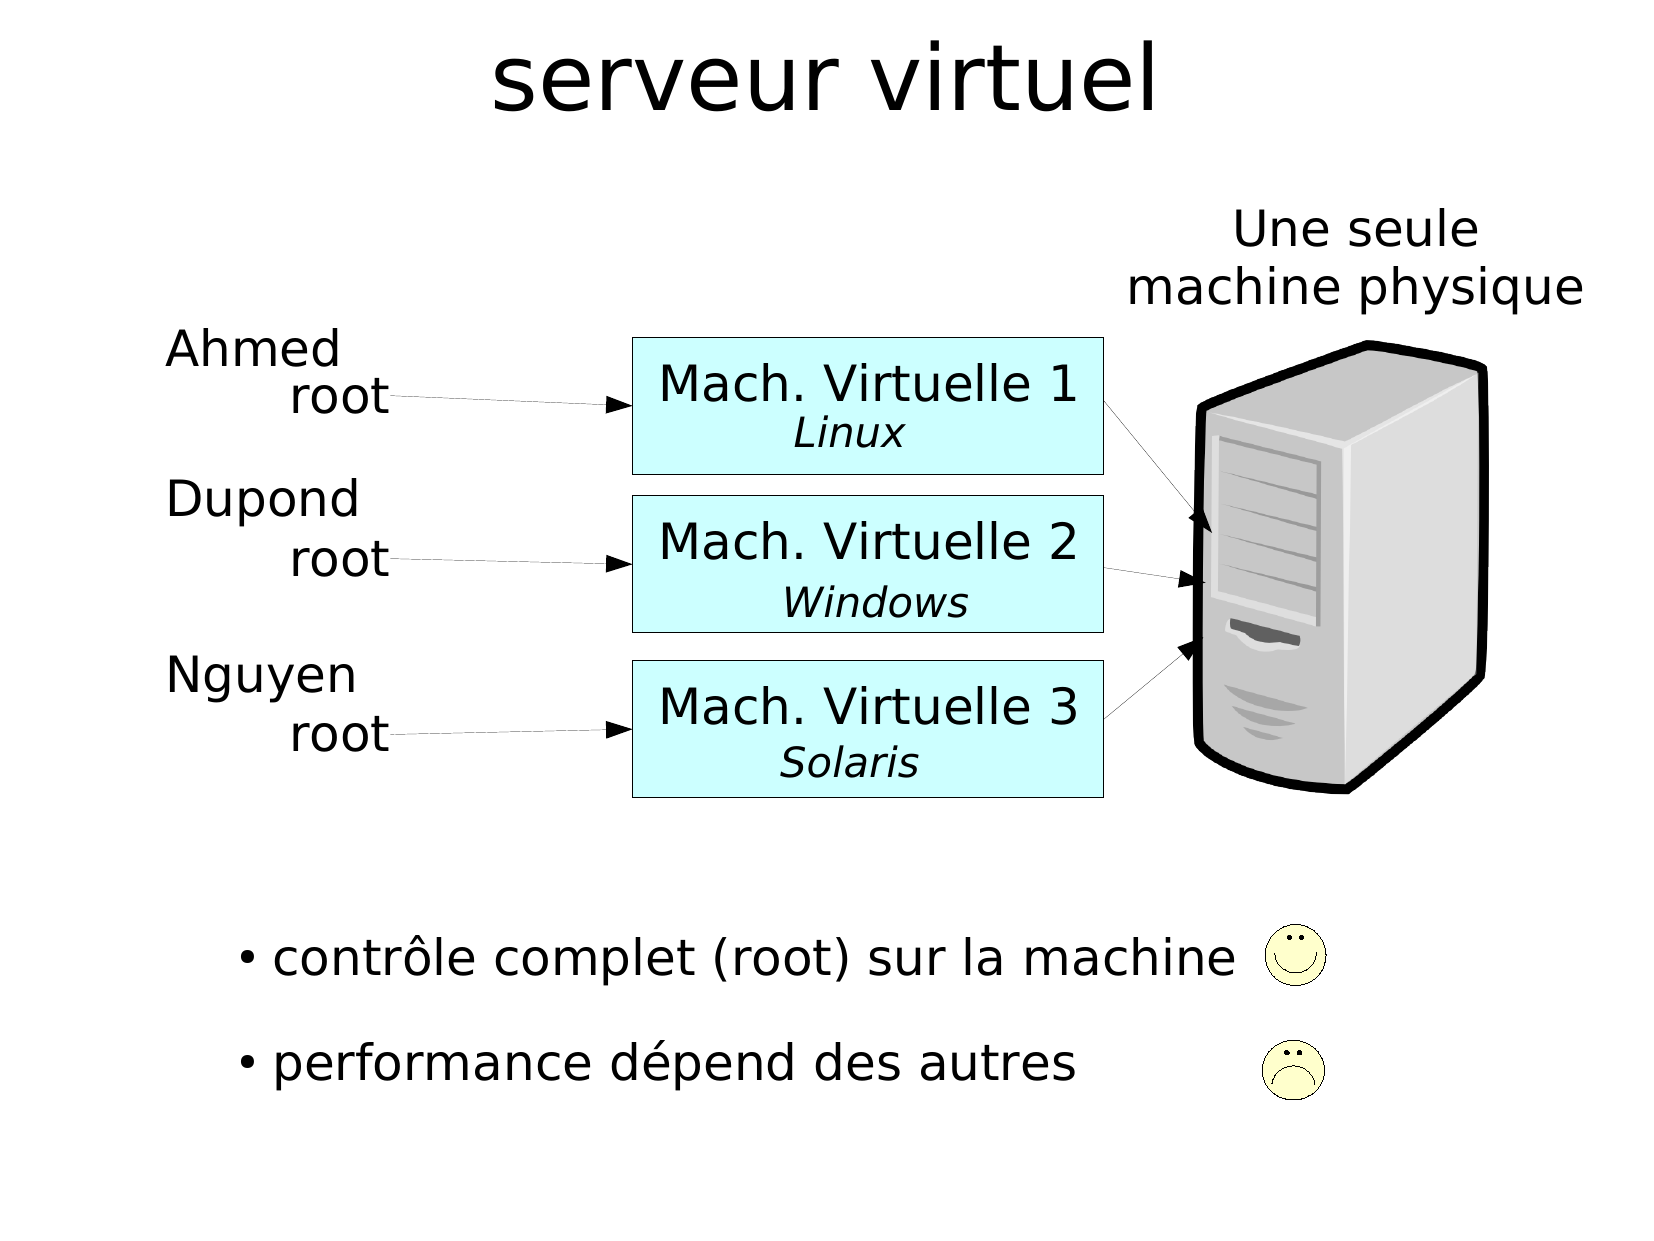

# serveur virtuel
Une seule
machine physique
Ahmed
Mach. Virtuelle 1
root
Linux
Dupond
Mach. Virtuelle 2
root
Windows
Nguyen
Mach. Virtuelle 3
root
Solaris
 contrôle complet (root) sur la machine
 performance dépend des autres